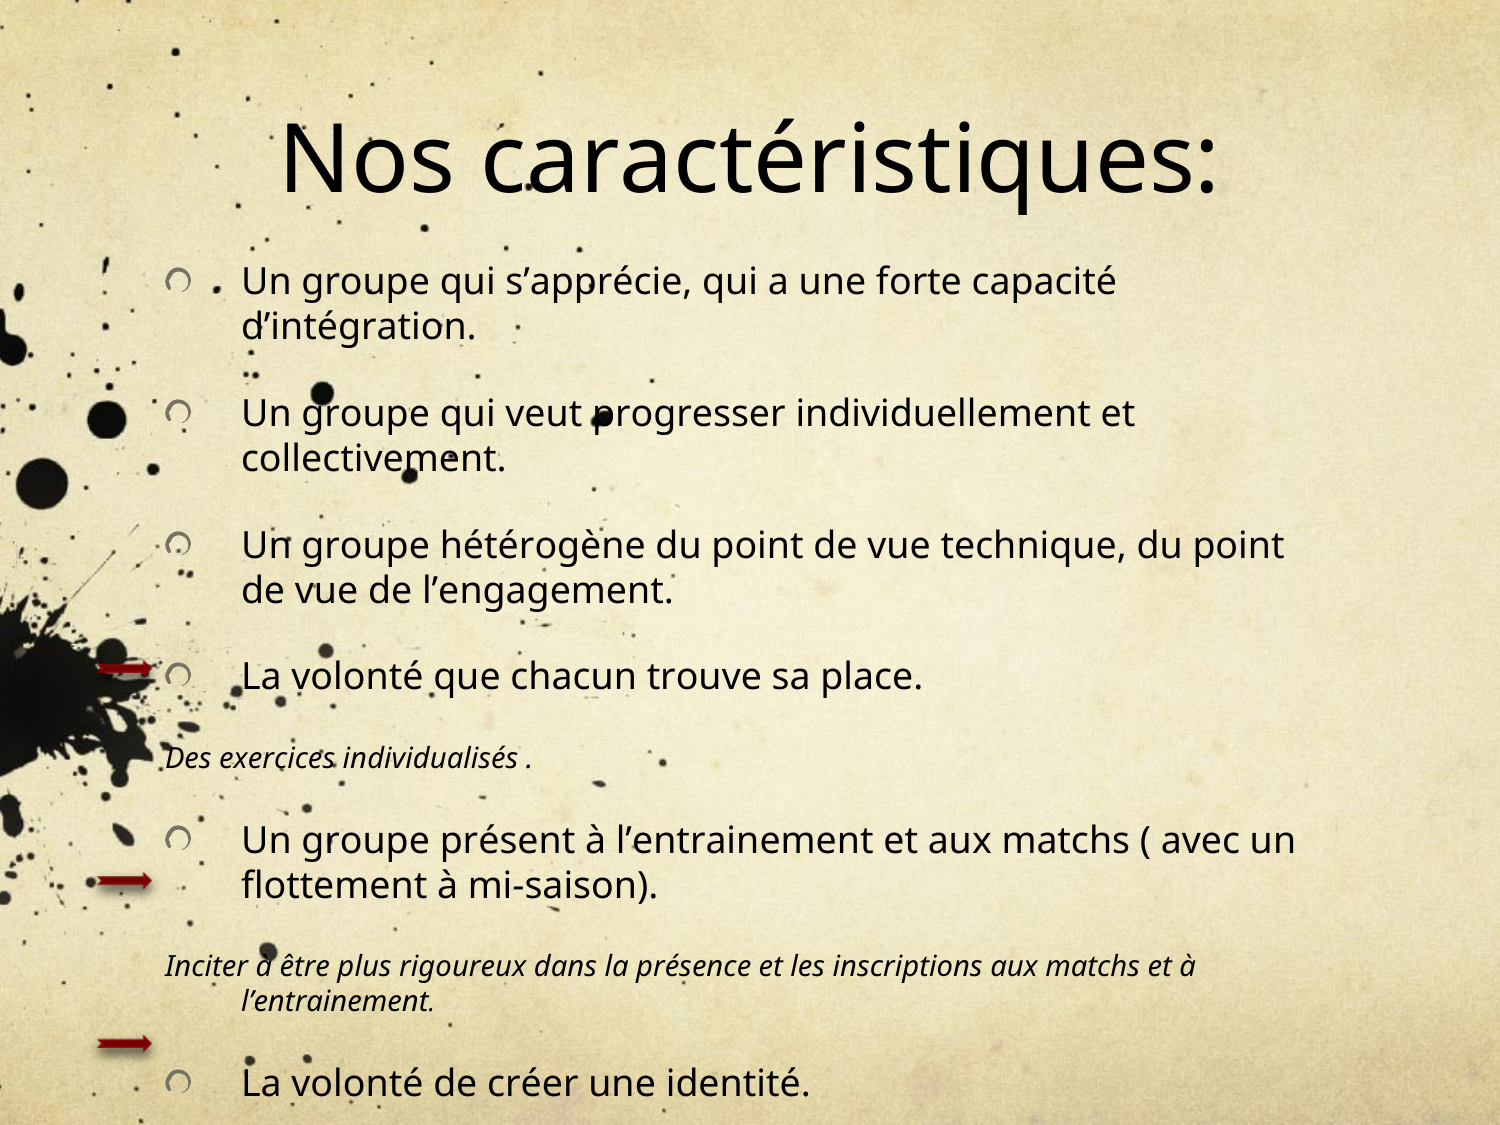

# Nos caractéristiques:
Un groupe qui s’apprécie, qui a une forte capacité d’intégration.
Un groupe qui veut progresser individuellement et collectivement.
Un groupe hétérogène du point de vue technique, du point de vue de l’engagement.
La volonté que chacun trouve sa place.
Des exercices individualisés .
Un groupe présent à l’entrainement et aux matchs ( avec un flottement à mi-saison).
Inciter à être plus rigoureux dans la présence et les inscriptions aux matchs et à l’entrainement.
La volonté de créer une identité.
S’inscrire dans un jeu global nouveau , original et identifiable.